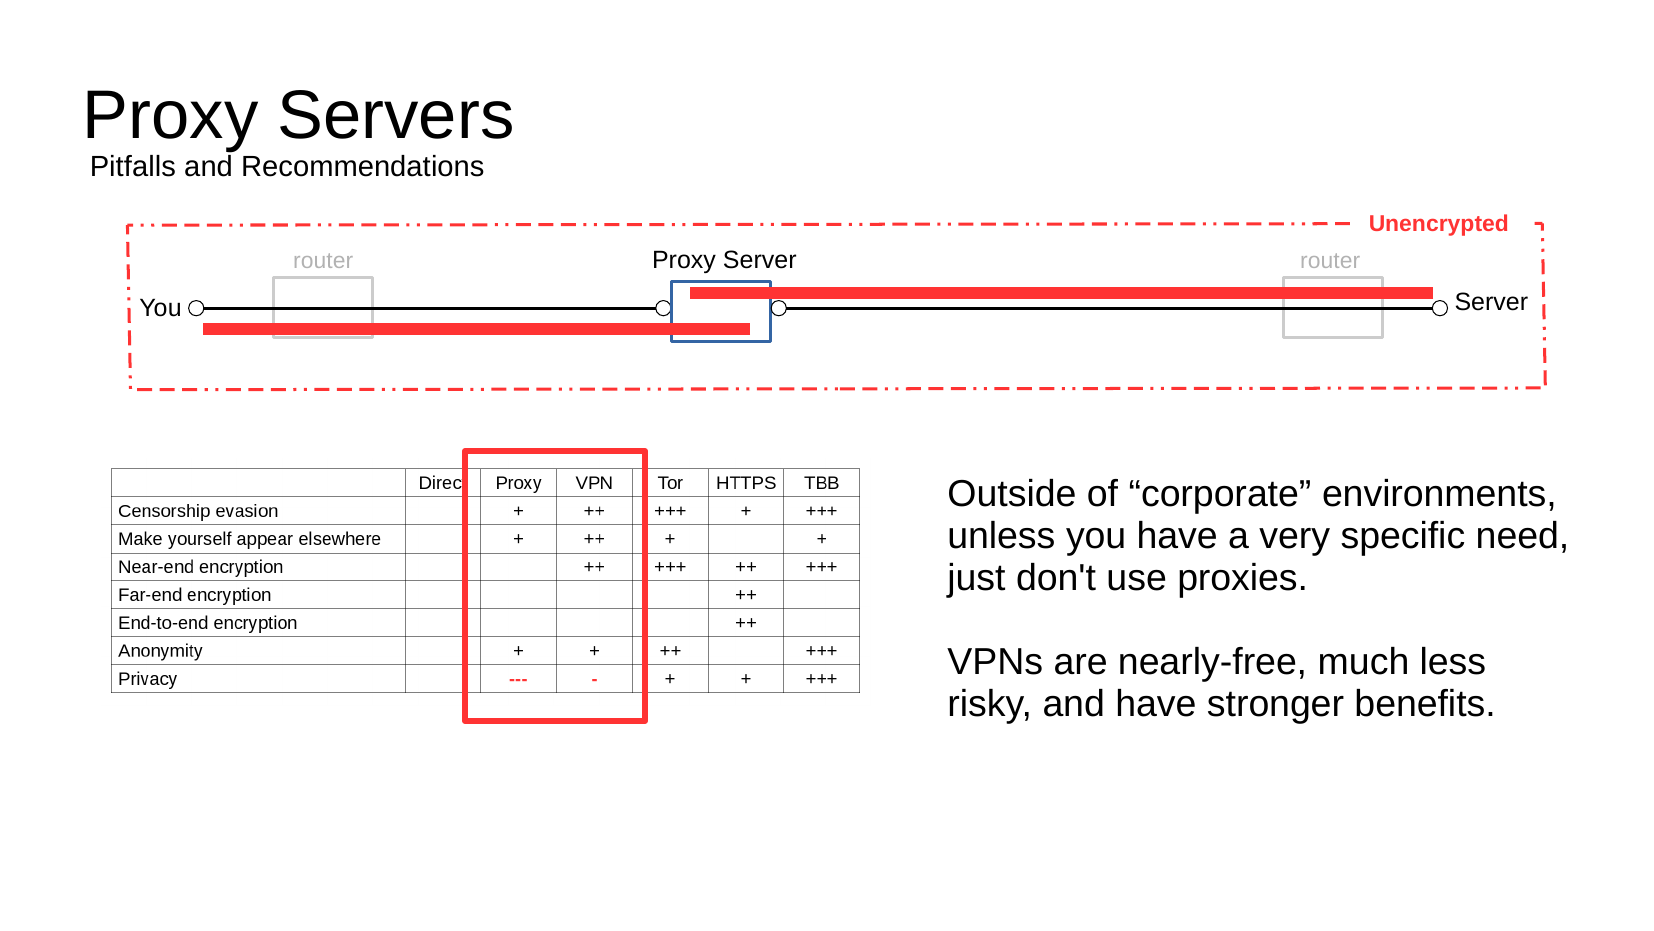

# Proxy Servers
Pitfalls and Recommendations
Unencrypted
Proxy Server
router
router
Server
You
Outside of “corporate” environments, unless you have a very specific need, just don't use proxies.
VPNs are nearly-free, much less risky, and have stronger benefits.